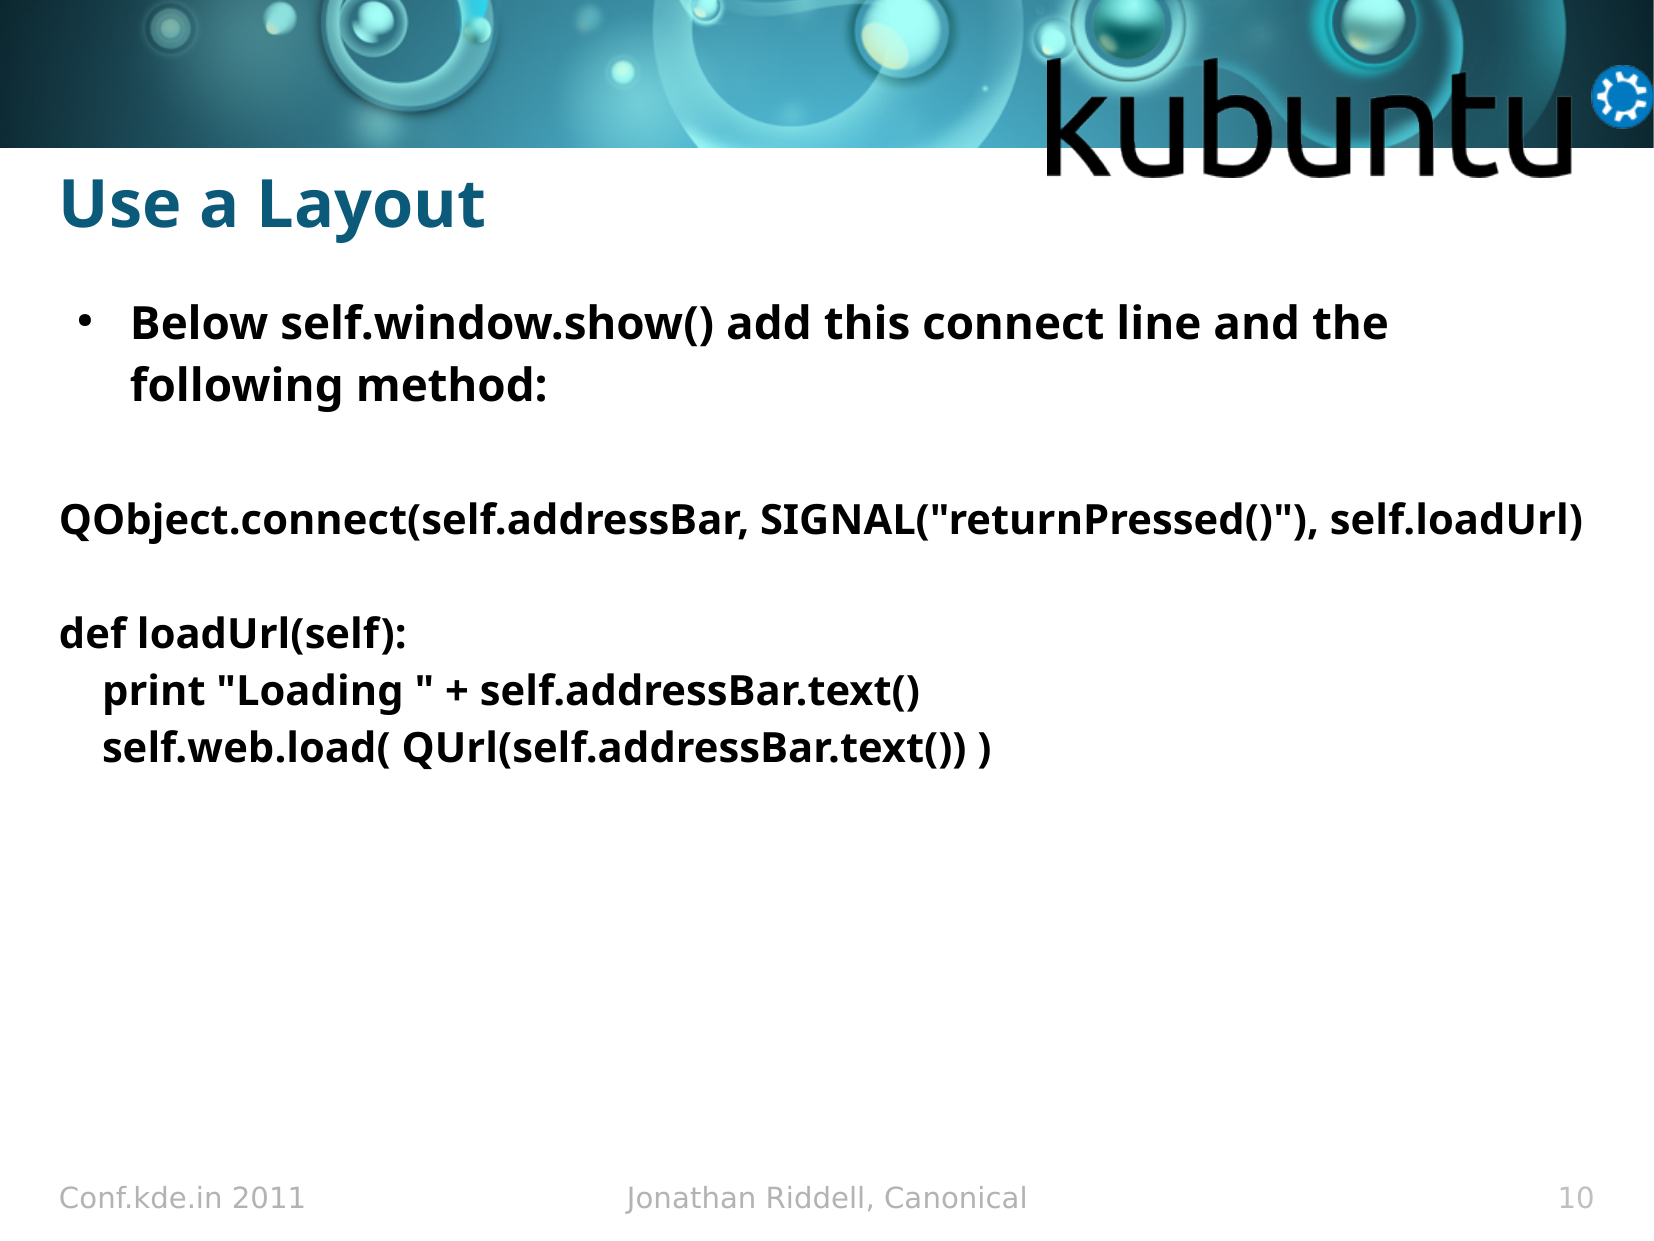

# Use a Layout
Below self.window.show() add this connect line and the following method:
QObject.connect(self.addressBar, SIGNAL("returnPressed()"), self.loadUrl)
def loadUrl(self):
 print "Loading " + self.addressBar.text()
 self.web.load( QUrl(self.addressBar.text()) )
Name
www.kde.org
10